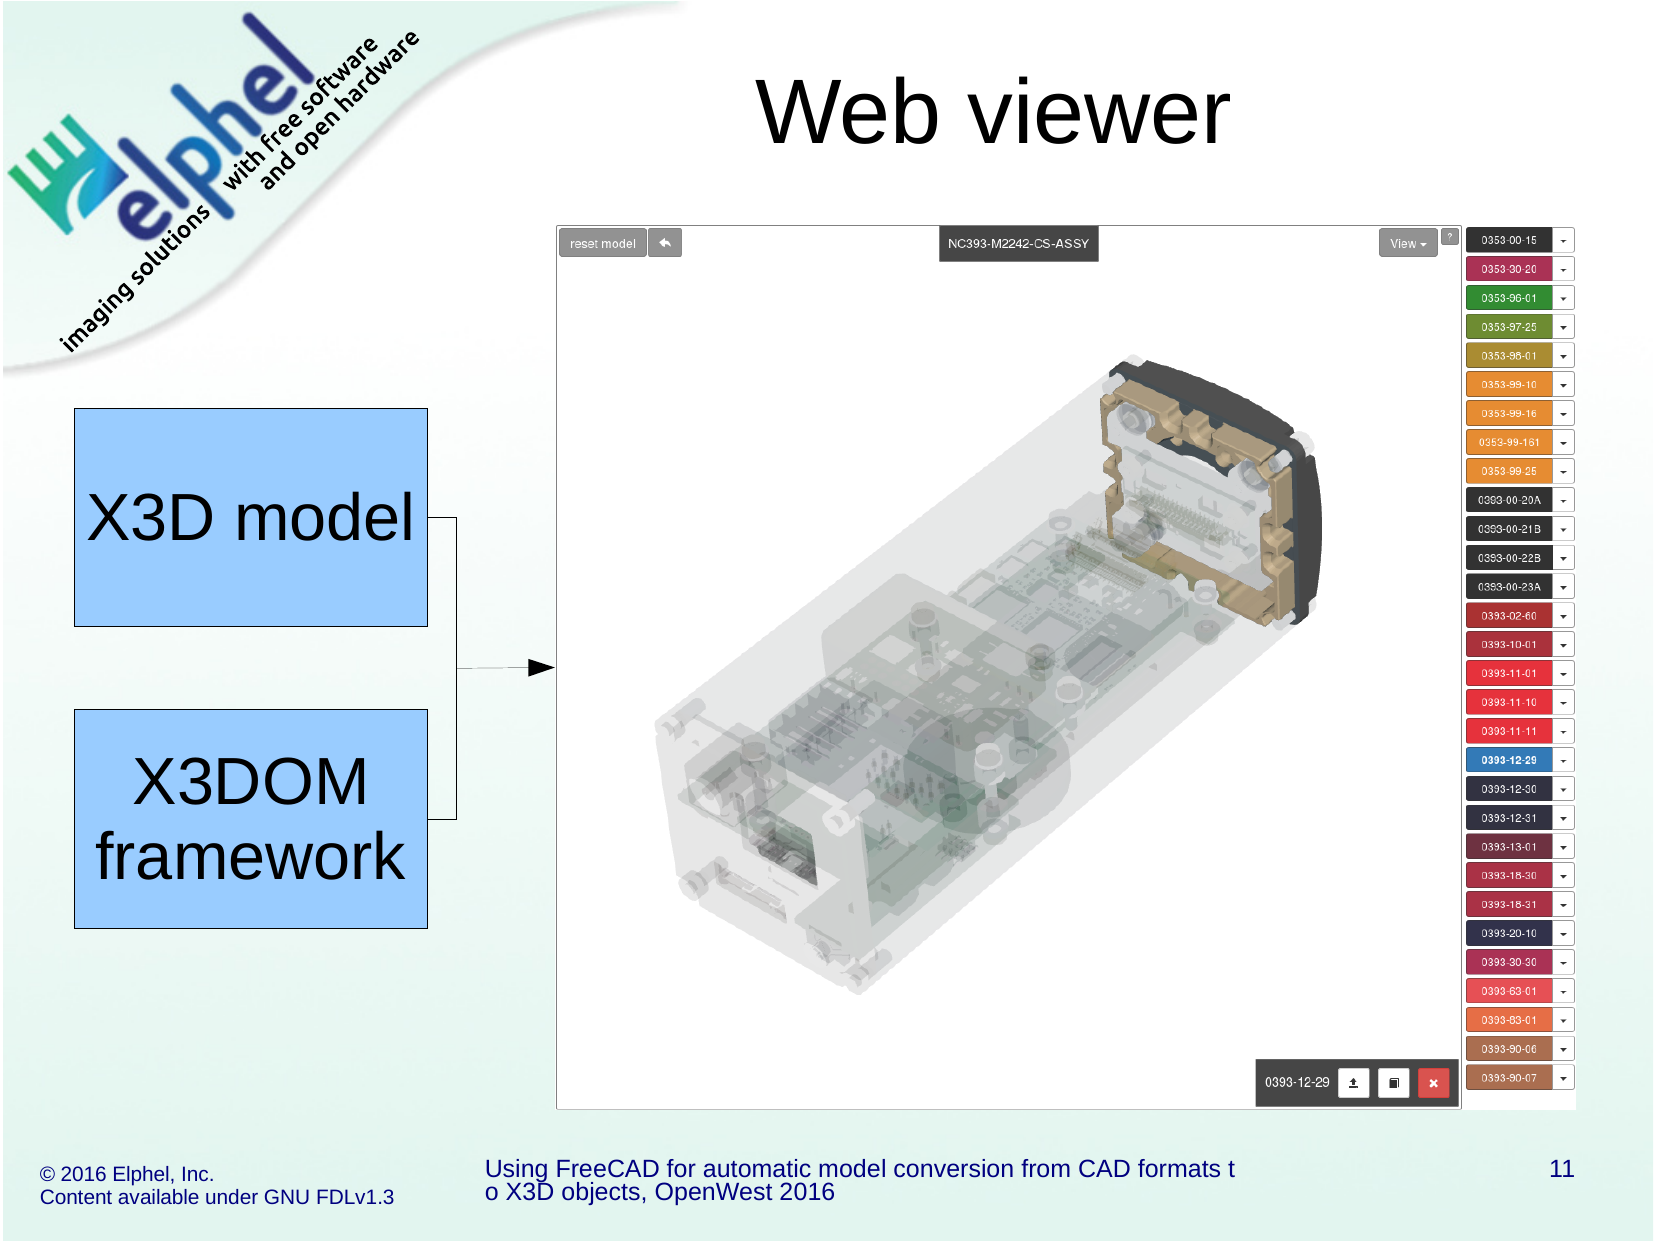

# Web viewer
X3D model
X3DOM
framework
Using FreeCAD for automatic model conversion from CAD formats to X3D objects, OpenWest 2016
11